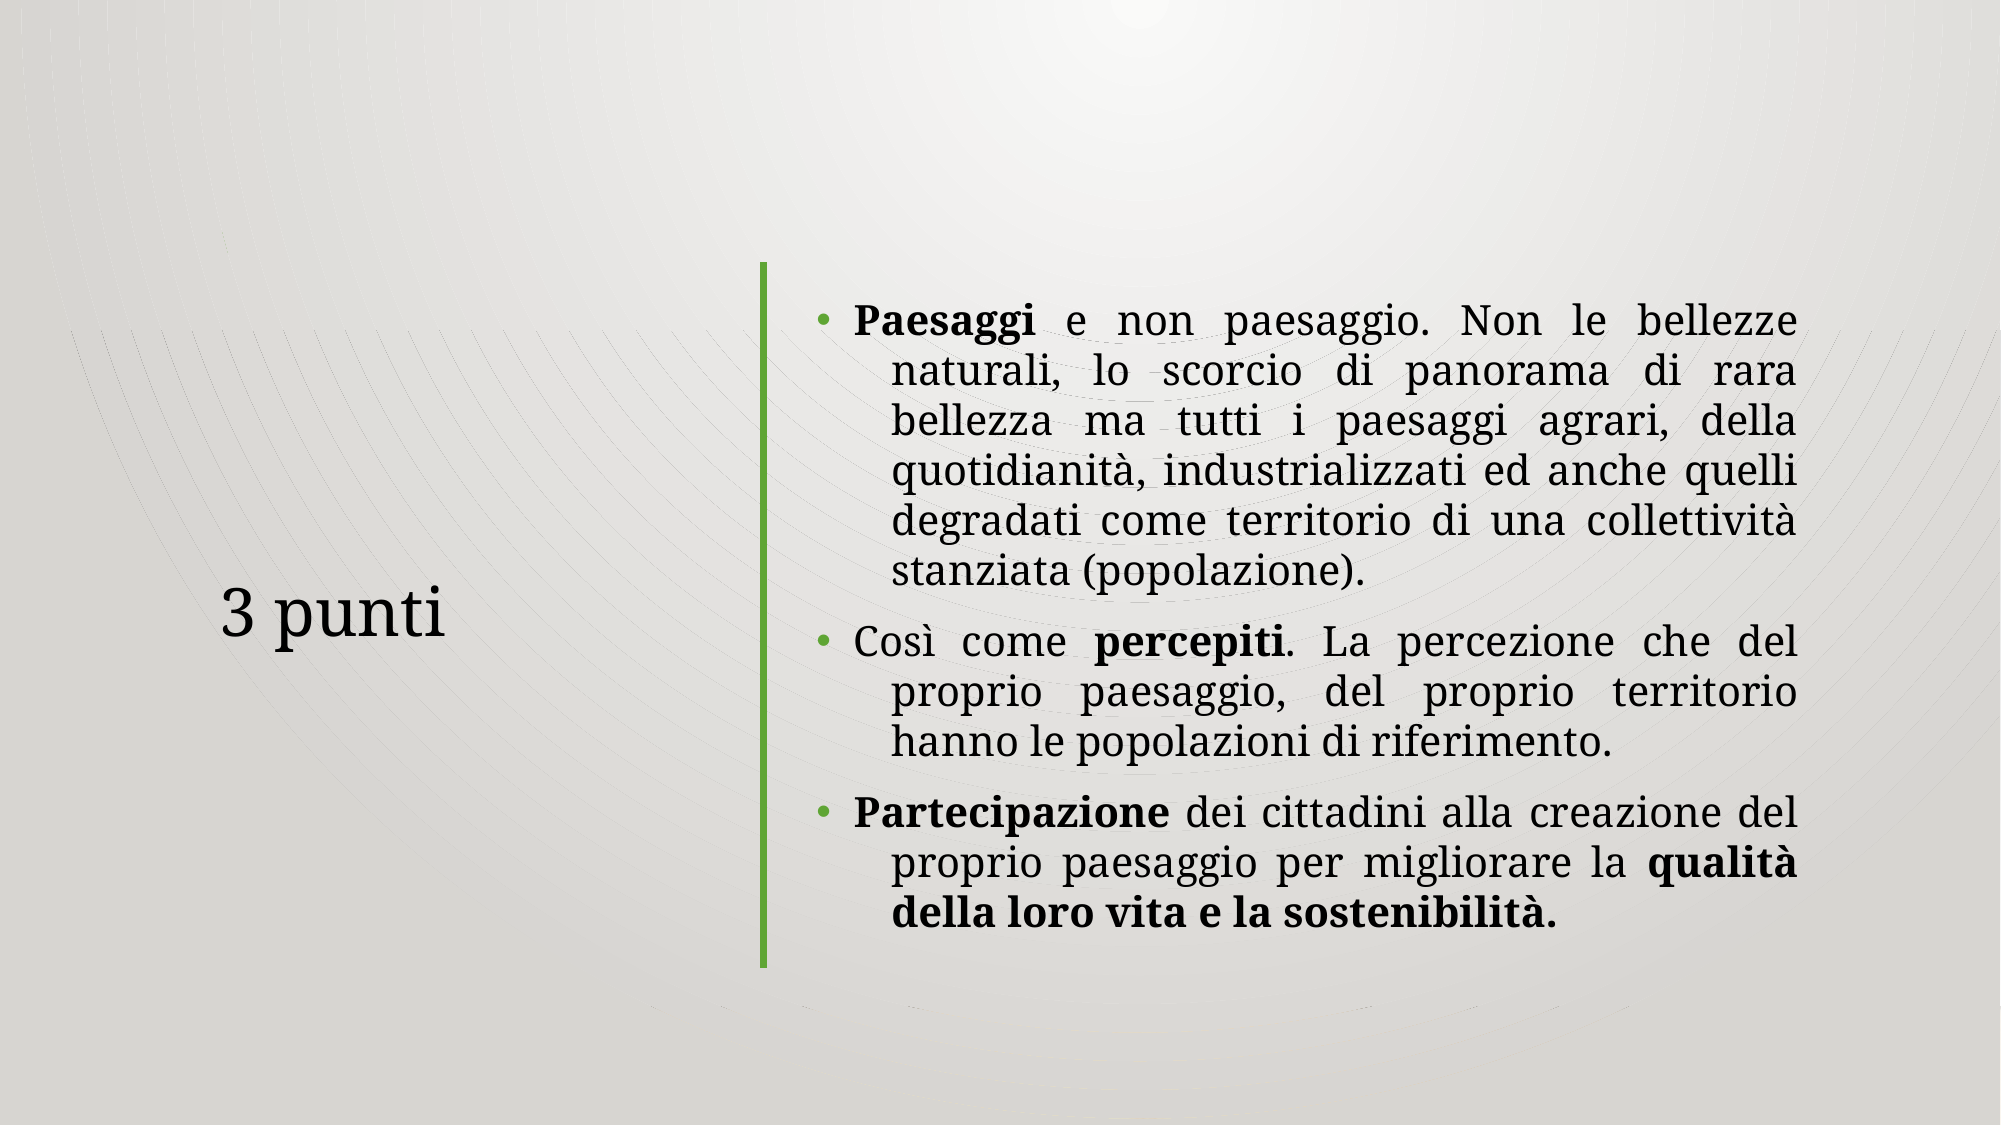

# 3 punti
Paesaggi e non paesaggio. Non le bellezze naturali, lo scorcio di panorama di rara bellezza ma tutti i paesaggi agrari, della quotidianità, industrializzati ed anche quelli degradati come territorio di una collettività stanziata (popolazione).
Così come percepiti. La percezione che del proprio paesaggio, del proprio territorio hanno le popolazioni di riferimento.
Partecipazione dei cittadini alla creazione del proprio paesaggio per migliorare la qualità della loro vita e la sostenibilità.